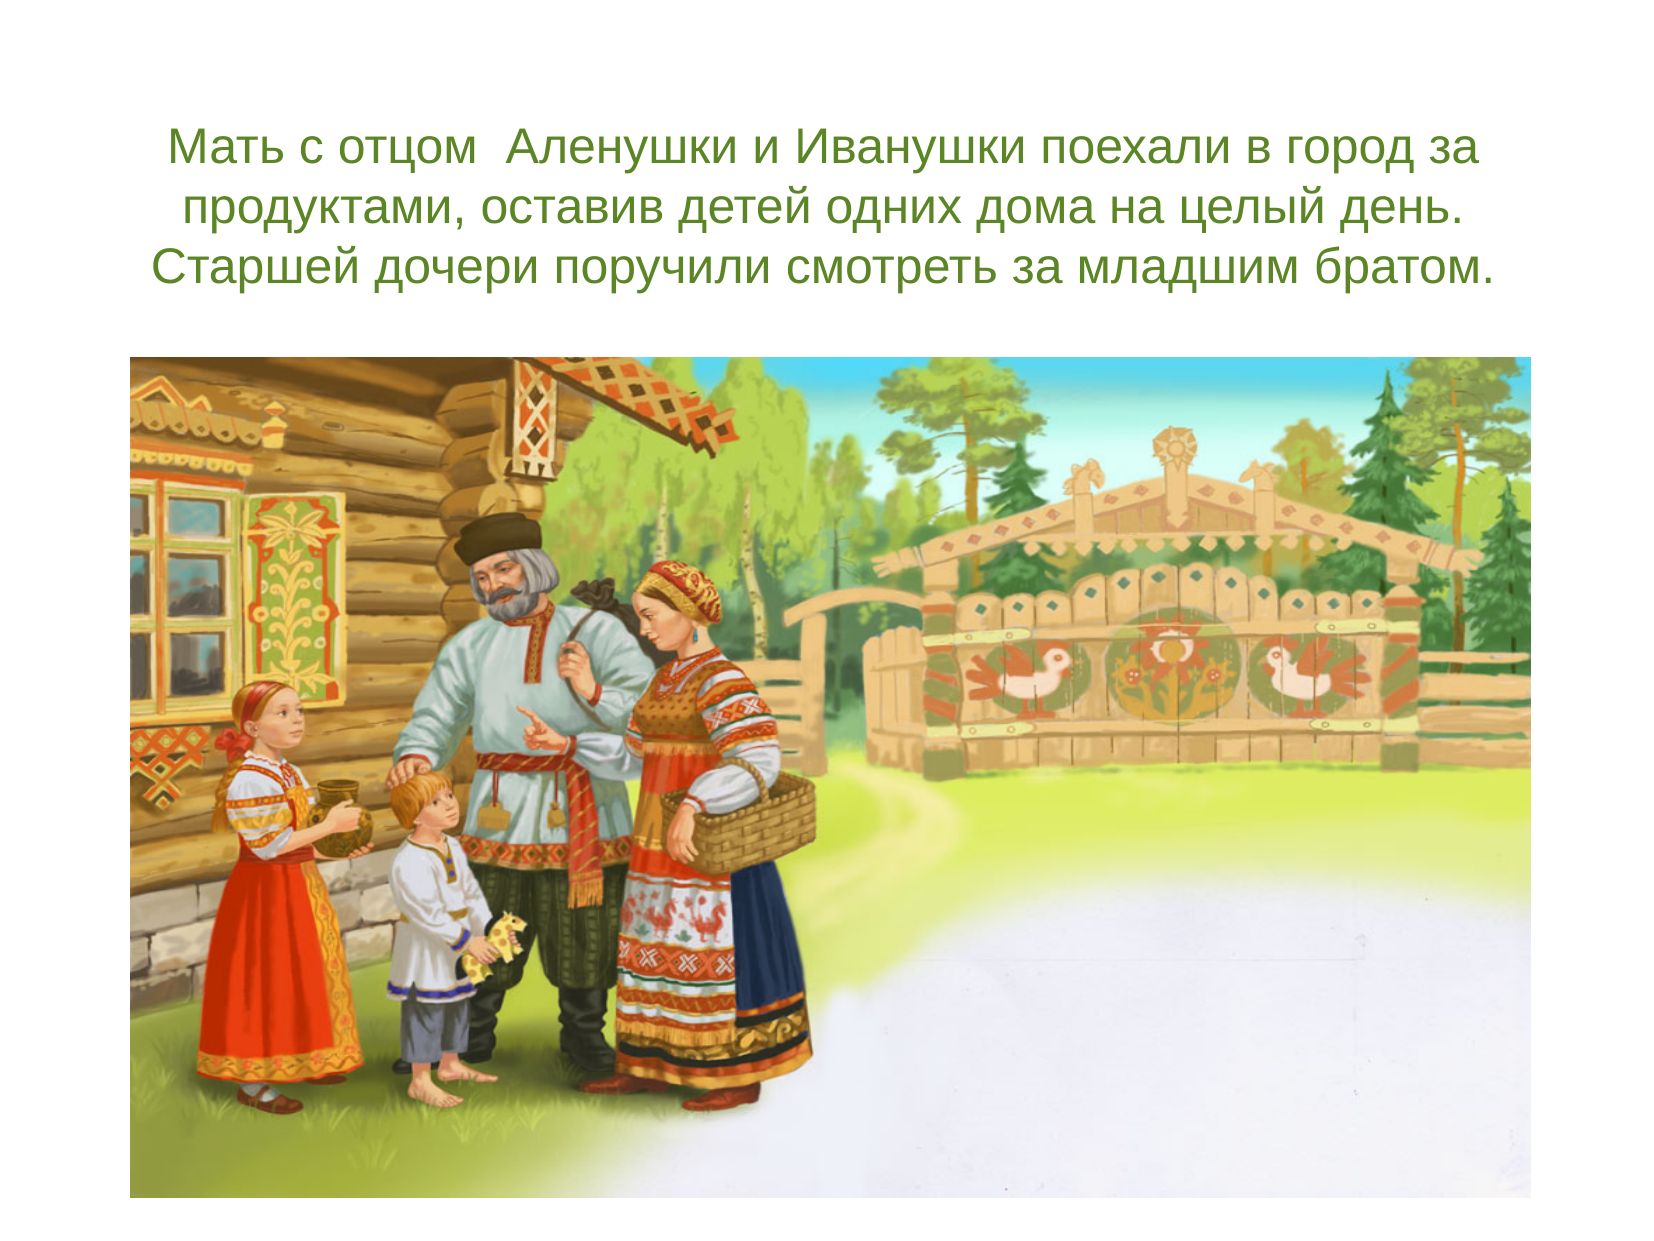

# Мать с отцом Аленушки и Иванушки поехали в город за продуктами, оставив детей одних дома на целый день. Старшей дочери поручили смотреть за младшим братом.